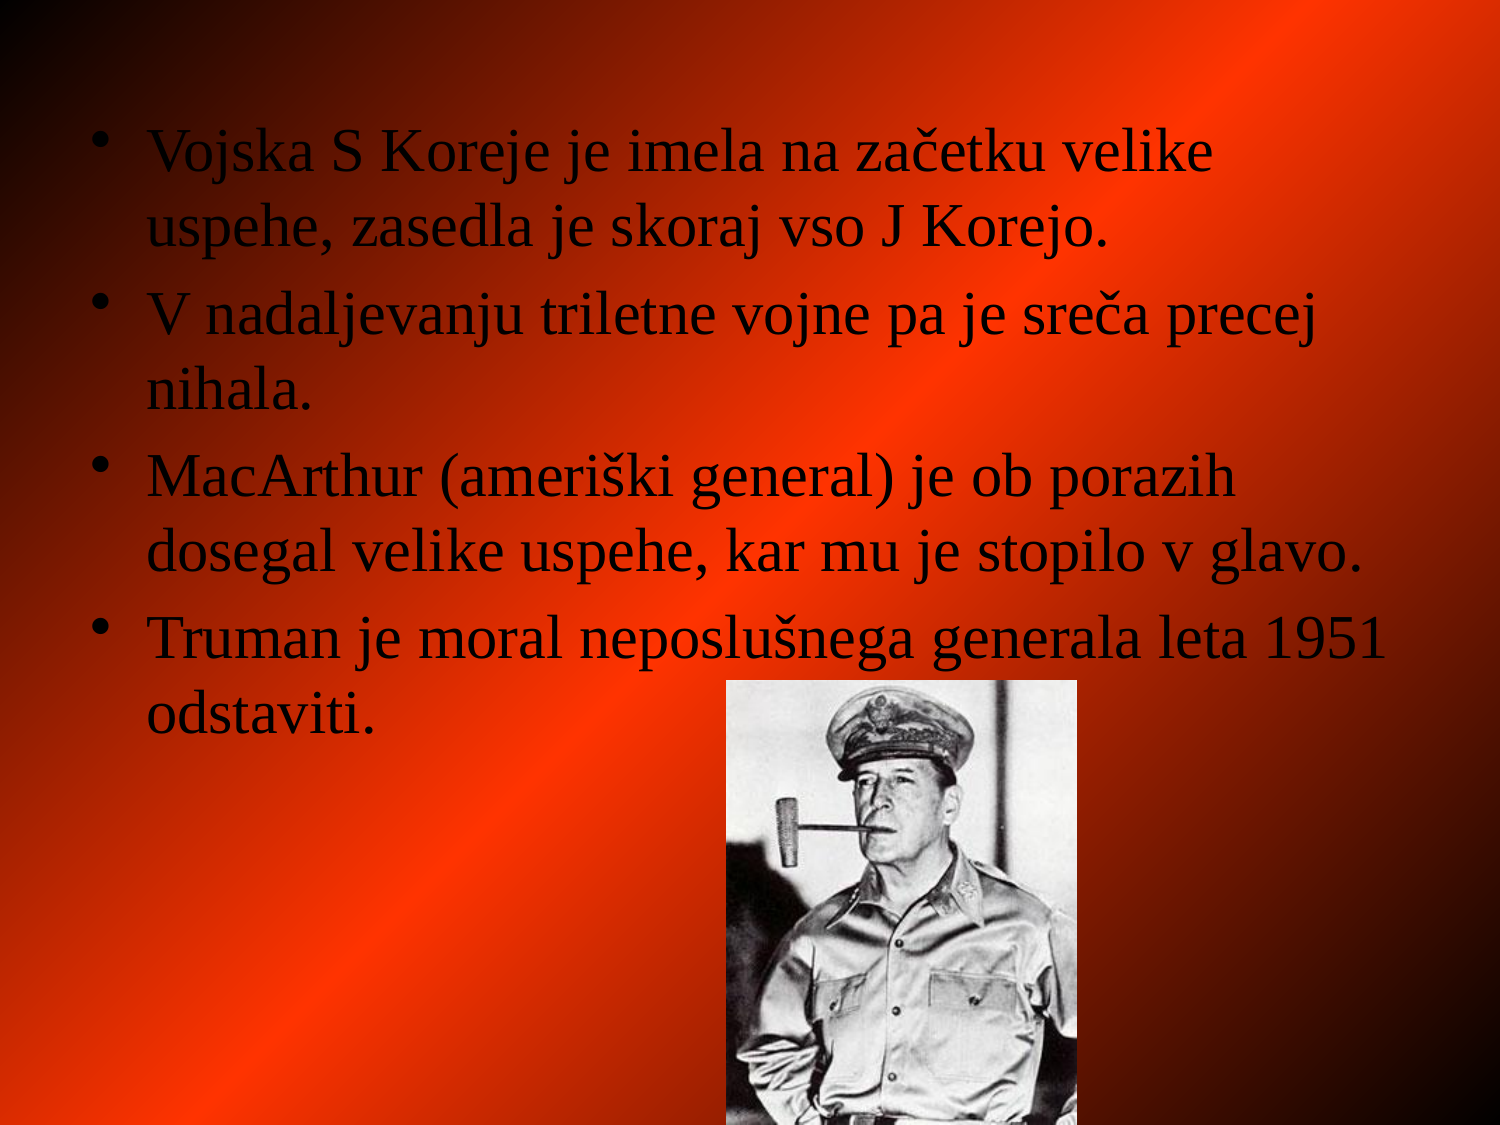

#
Vojska S Koreje je imela na začetku velike uspehe, zasedla je skoraj vso J Korejo.
V nadaljevanju triletne vojne pa je sreča precej nihala.
MacArthur (ameriški general) je ob porazih dosegal velike uspehe, kar mu je stopilo v glavo.
Truman je moral neposlušnega generala leta 1951 odstaviti.